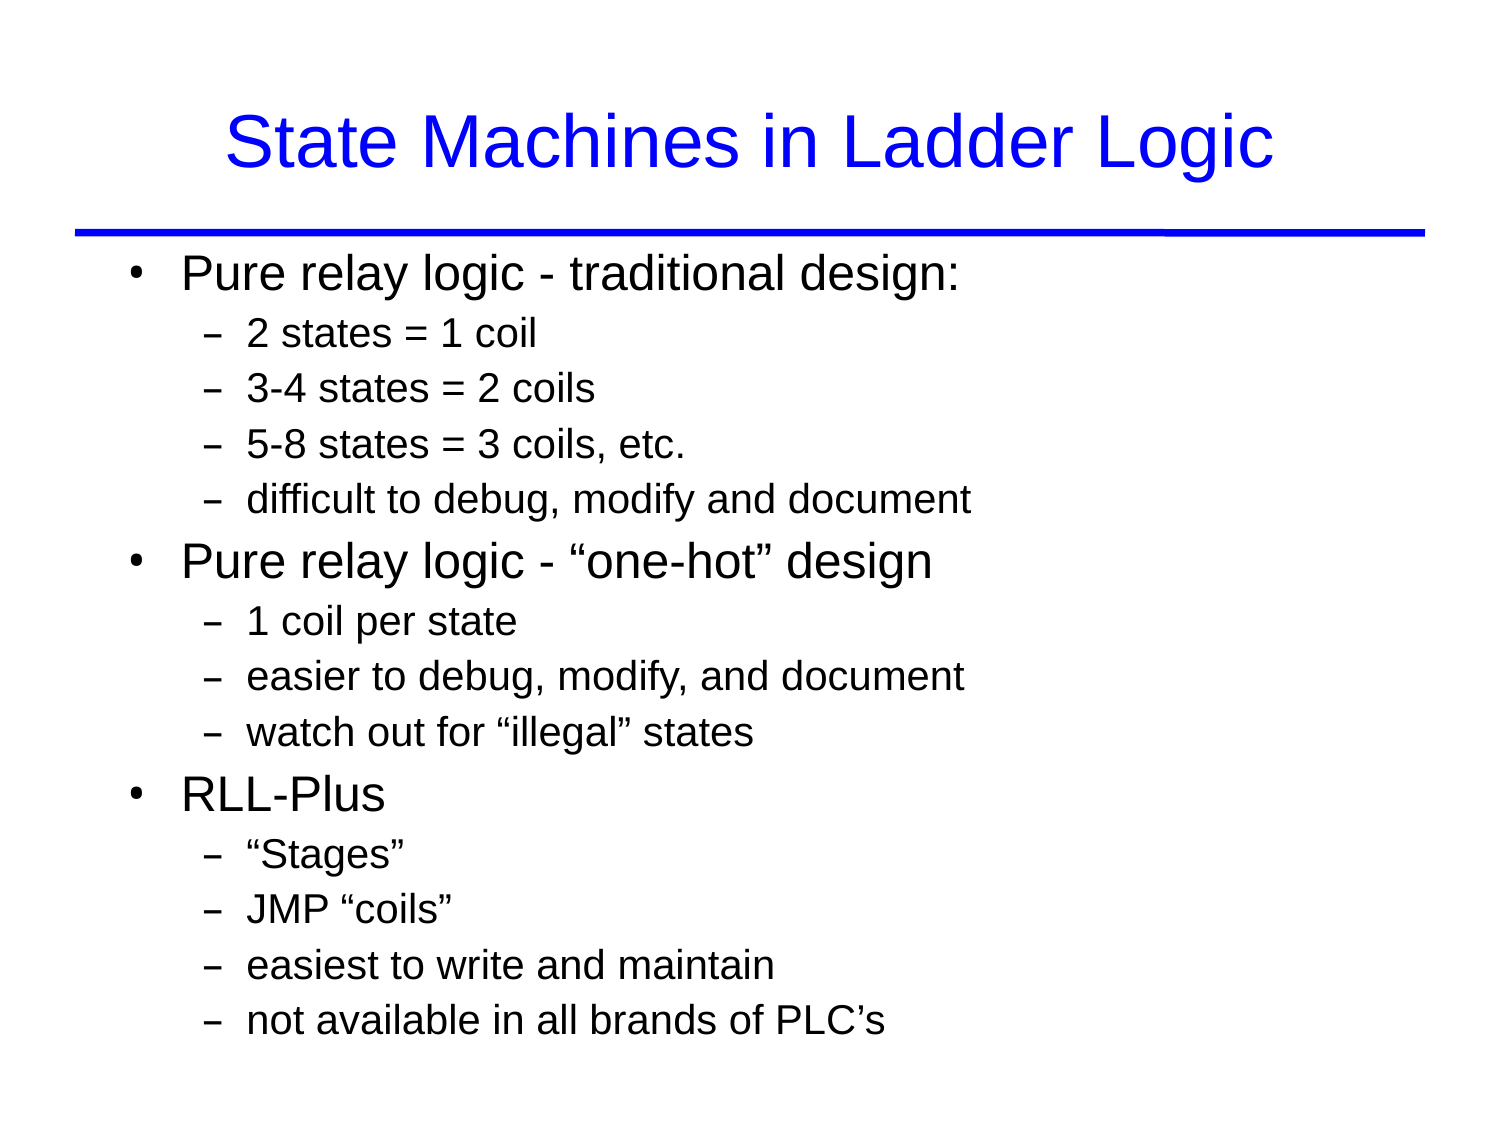

# State Machines in Ladder Logic
Pure relay logic - traditional design:
2 states = 1 coil
3-4 states = 2 coils
5-8 states = 3 coils, etc.
difficult to debug, modify and document
Pure relay logic - “one-hot” design
1 coil per state
easier to debug, modify, and document
watch out for “illegal” states
RLL-Plus
“Stages”
JMP “coils”
easiest to write and maintain
not available in all brands of PLC’s